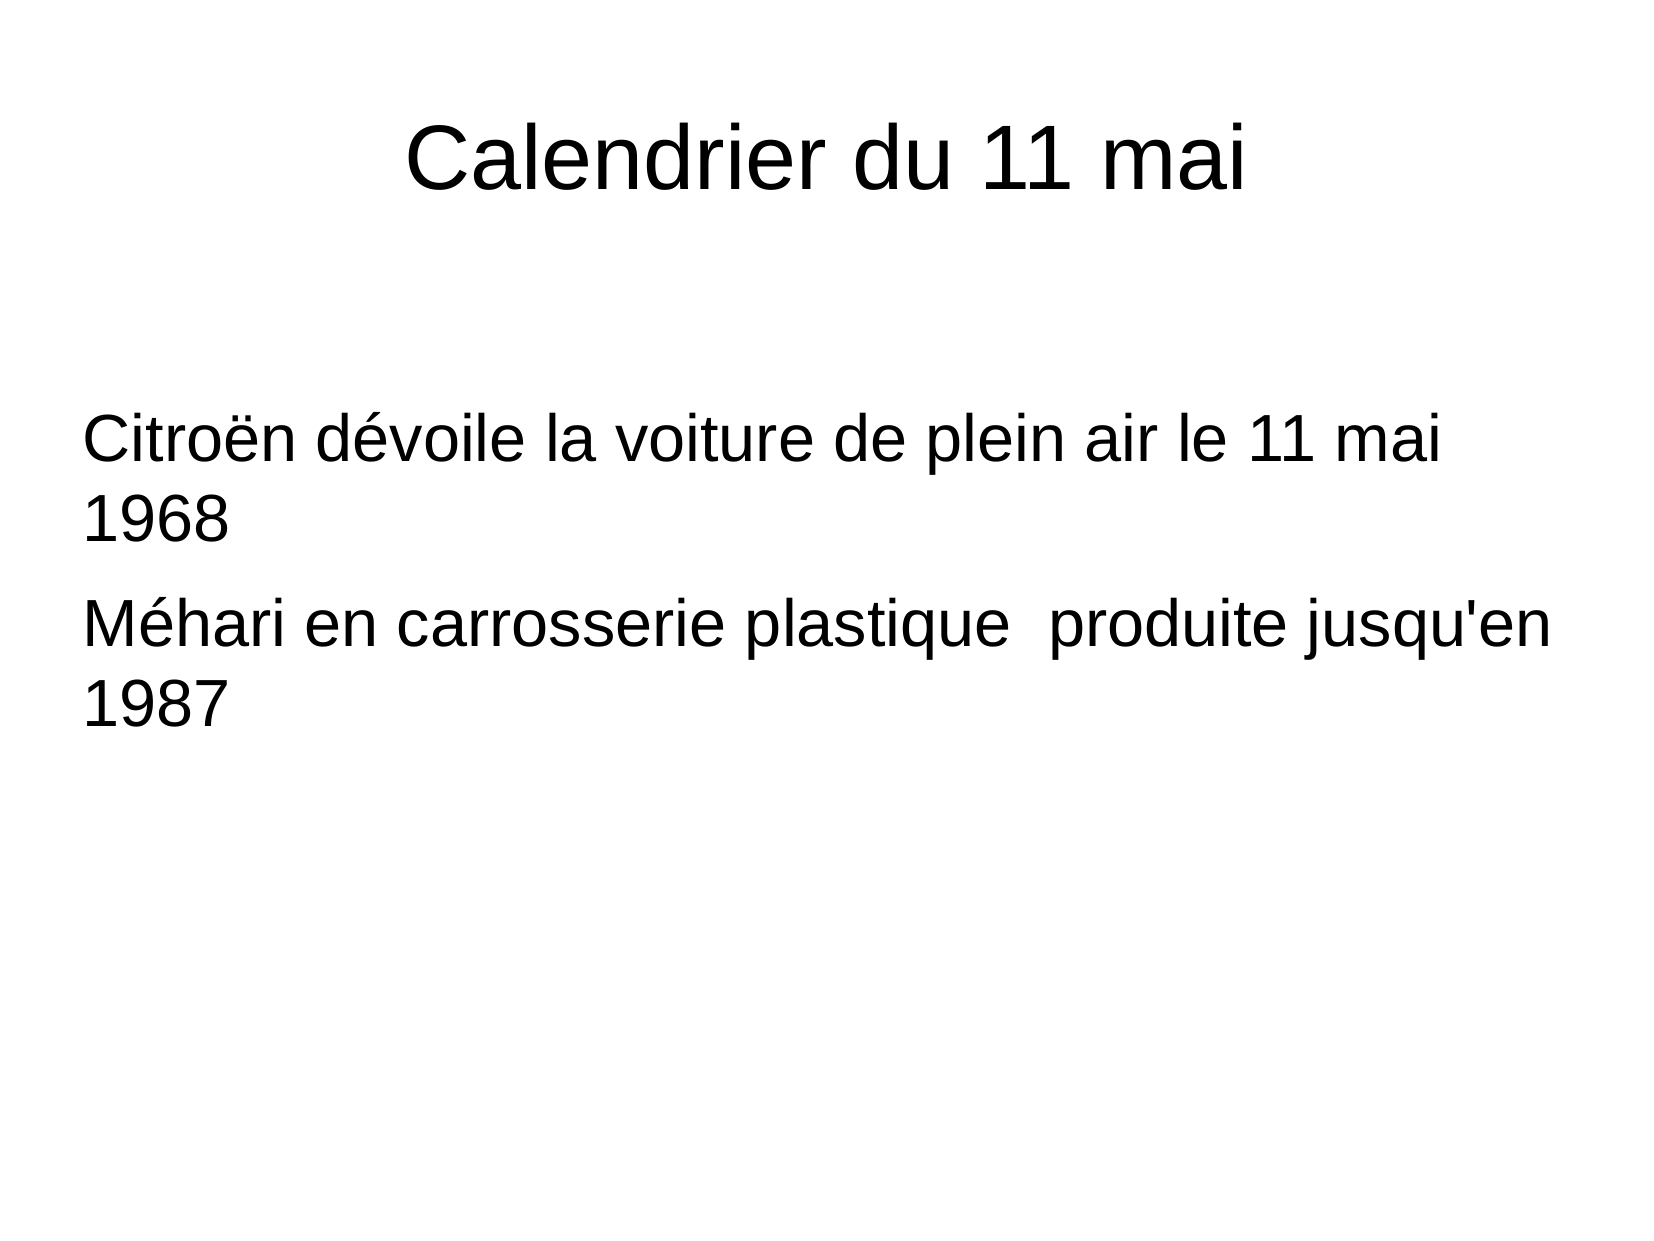

# Calendrier du 11 mai
Citroën dévoile la voiture de plein air le 11 mai 1968
Méhari en carrosserie plastique produite jusqu'en 1987